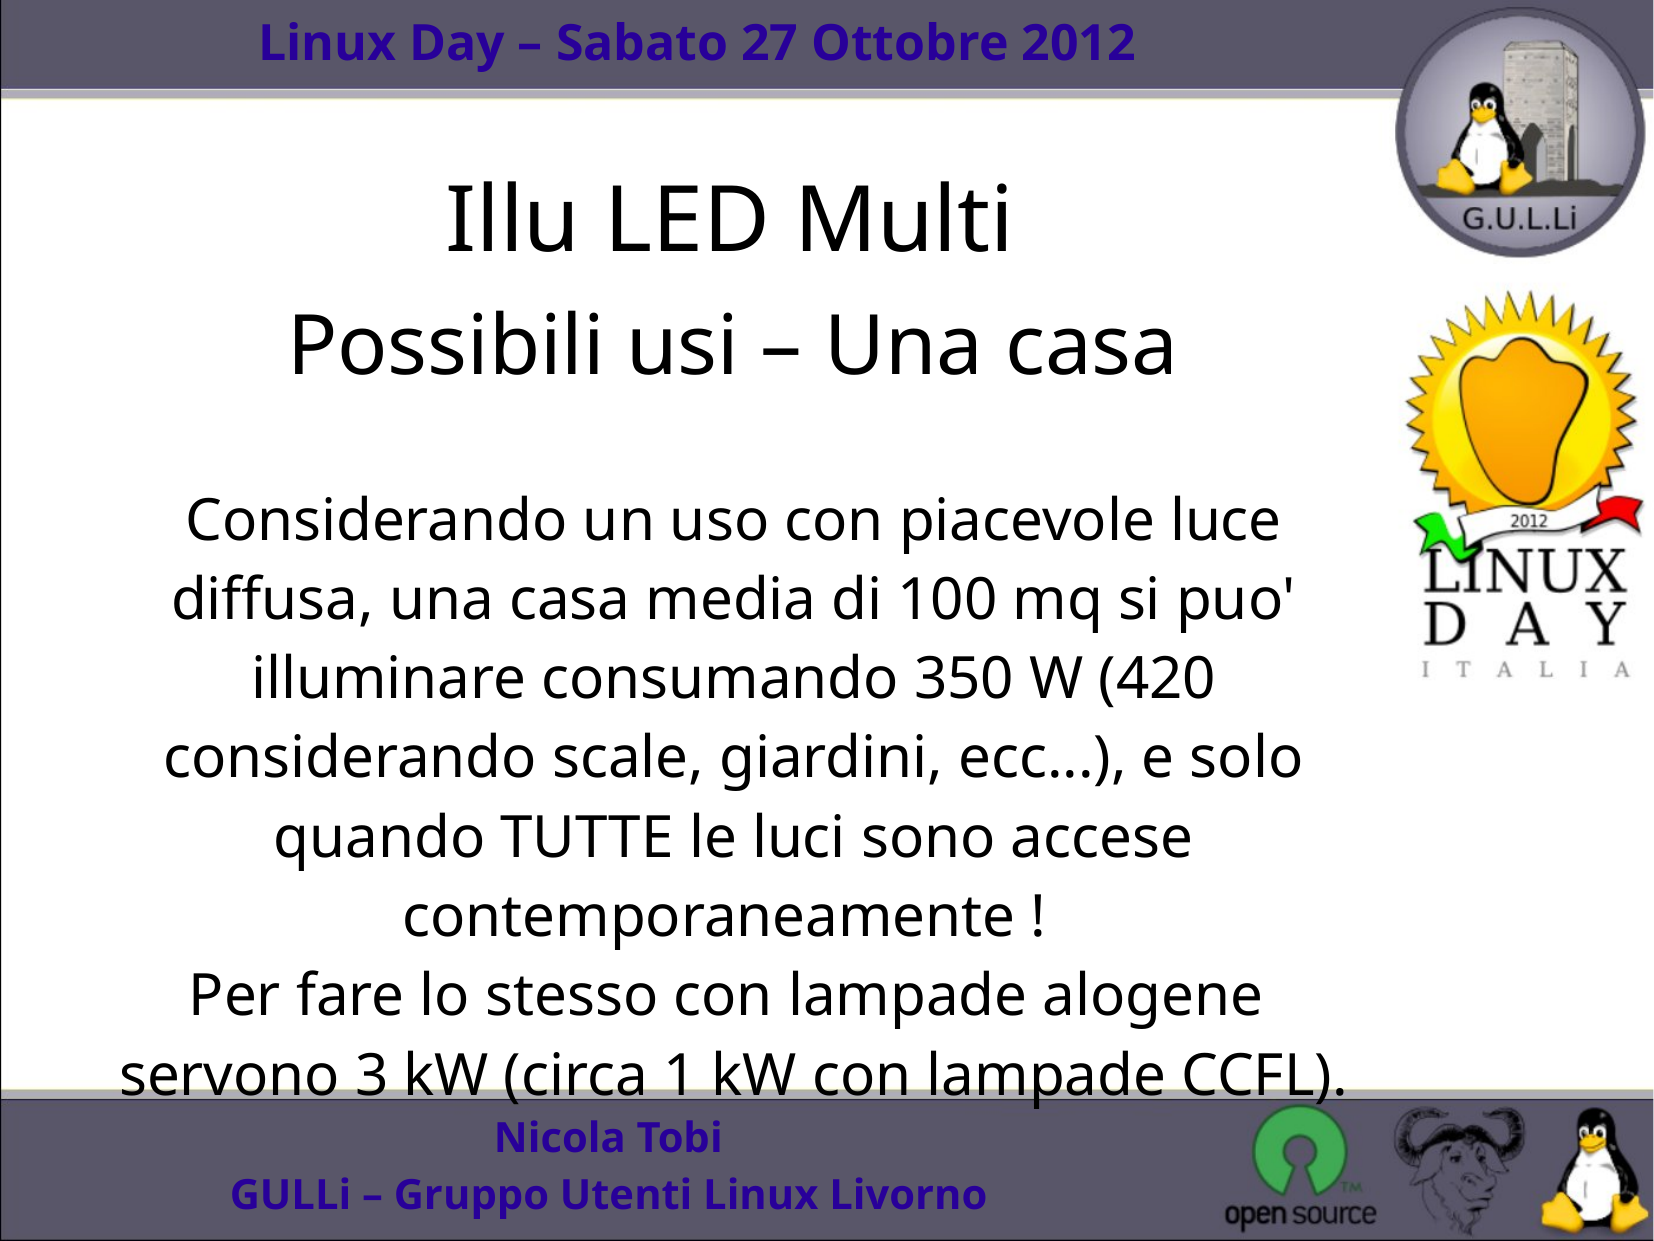

Linux Day – Sabato 27 Ottobre 2012
# Illu LED Multi
Possibili usi – Una casa
Considerando un uso con piacevole luce diffusa, una casa media di 100 mq si puo' illuminare consumando 350 W (420 considerando scale, giardini, ecc...), e solo quando TUTTE le luci sono accese contemporaneamente !
Per fare lo stesso con lampade alogene
servono 3 kW (circa 1 kW con lampade CCFL).
Nicola Tobi
GULLi – Gruppo Utenti Linux Livorno